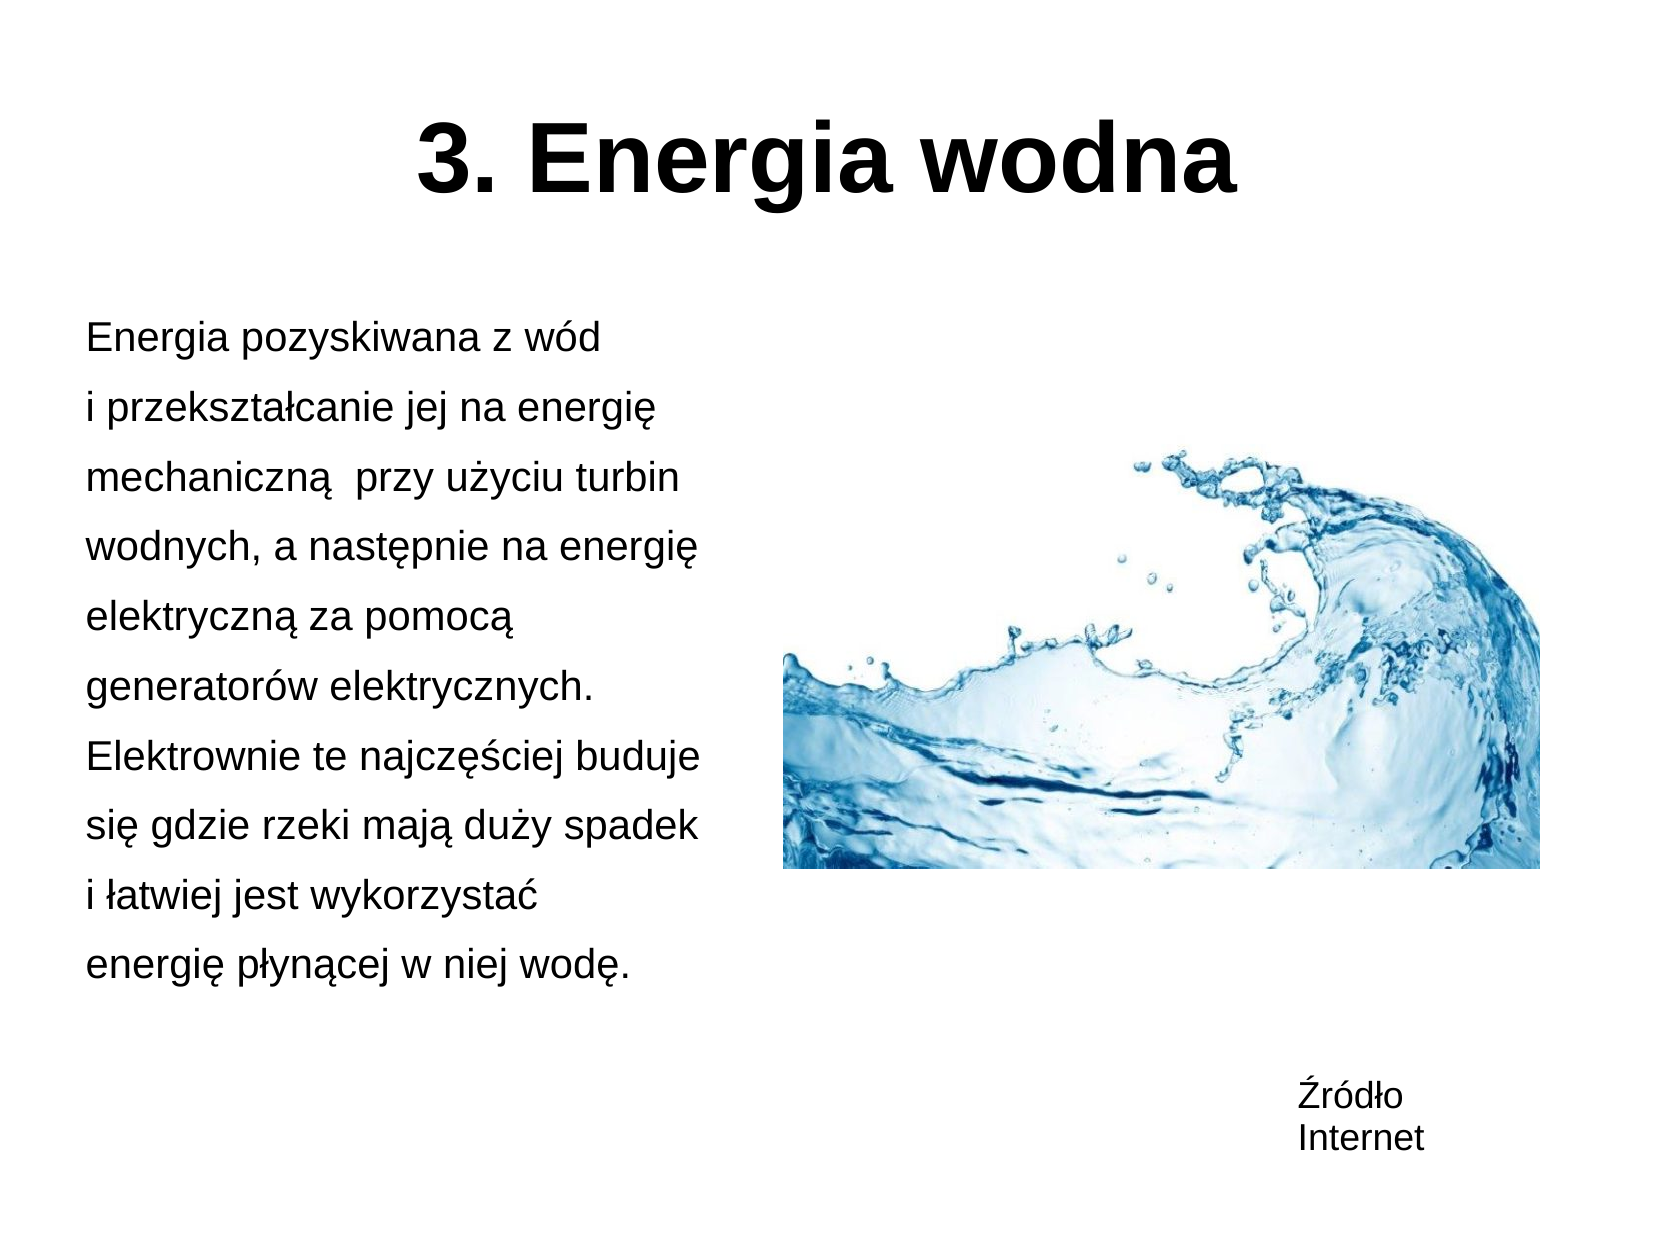

# 3. Energia wodna
Energia pozyskiwana z wód
i przekształcanie jej na energię mechaniczną przy użyciu turbin wodnych, a następnie na energię elektryczną za pomocą generatorów elektrycznych. Elektrownie te najczęściej buduje się gdzie rzeki mają duży spadek
i łatwiej jest wykorzystać
energię płynącej w niej wodę.
Źródło Internet